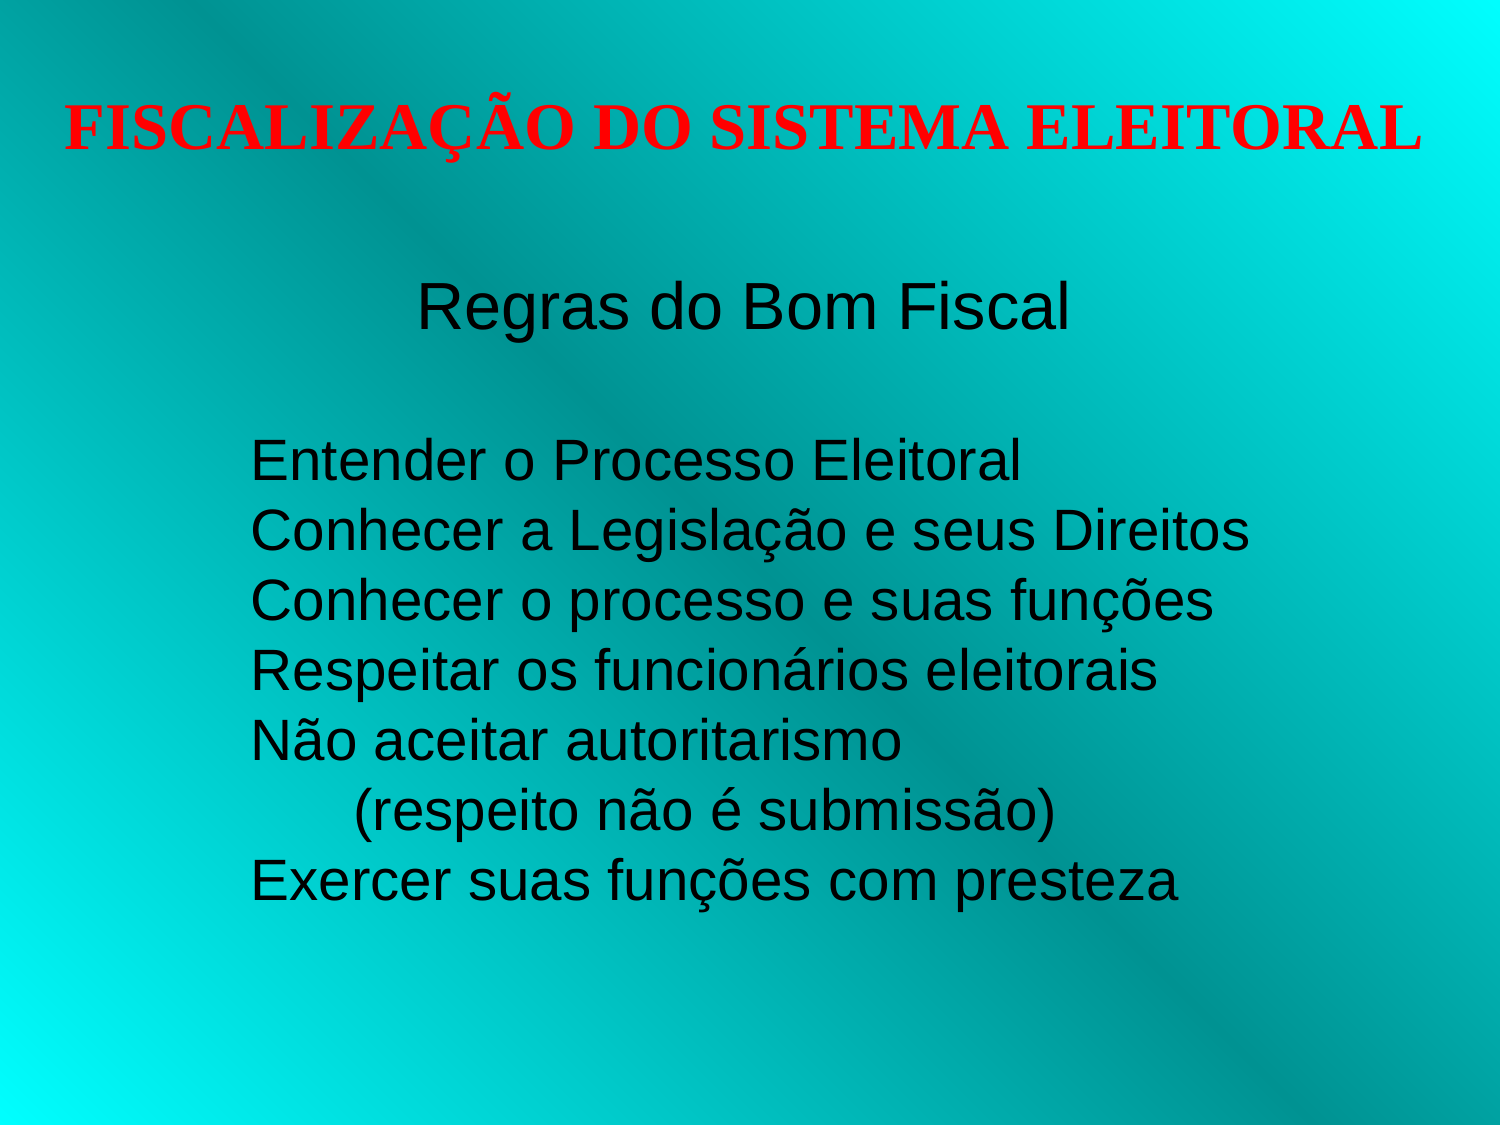

Regras do Bom Fiscal
 Entender o Processo Eleitoral
 Conhecer a Legislação e seus Direitos
 Conhecer o processo e suas funções
 Respeitar os funcionários eleitorais
 Não aceitar autoritarismo
	(respeito não é submissão)‏
 Exercer suas funções com presteza